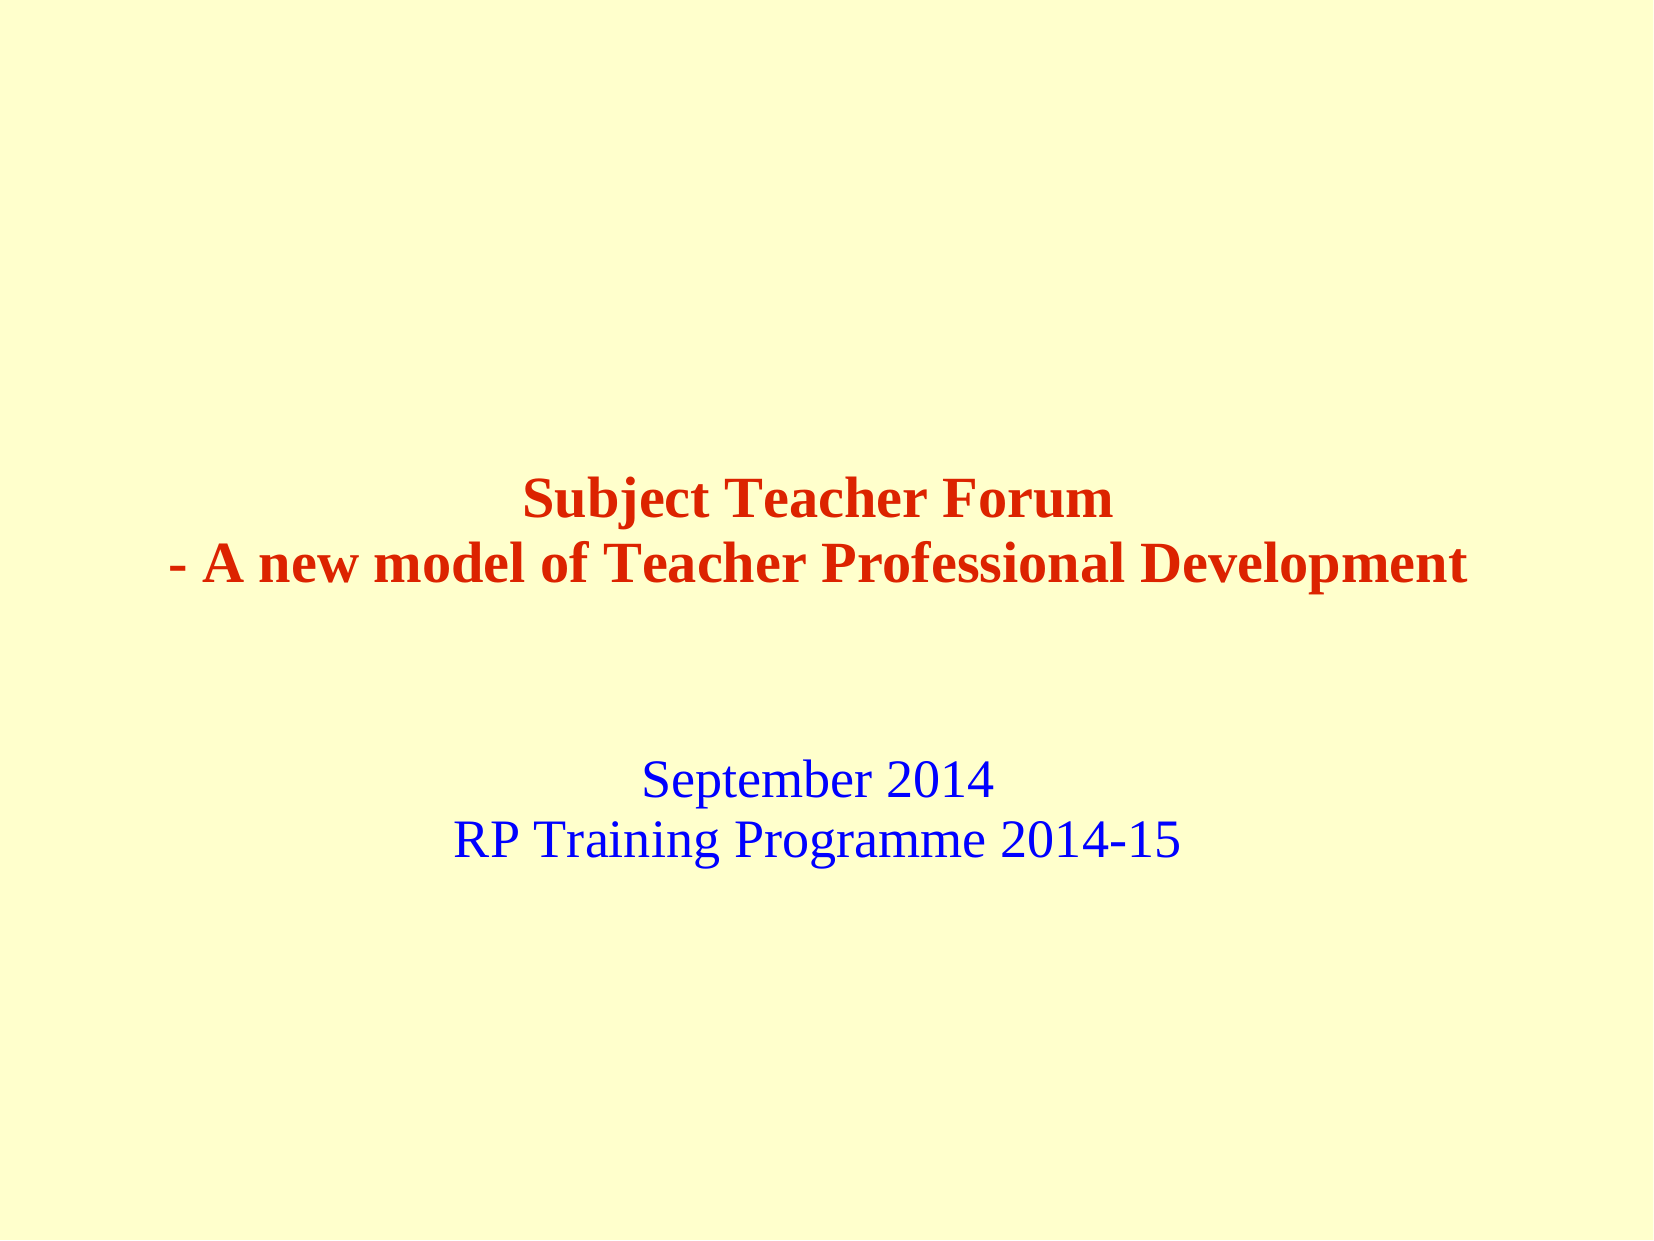

Subject Teacher Forum
- A new model of Teacher Professional Development
September 2014
RP Training Programme 2014-15